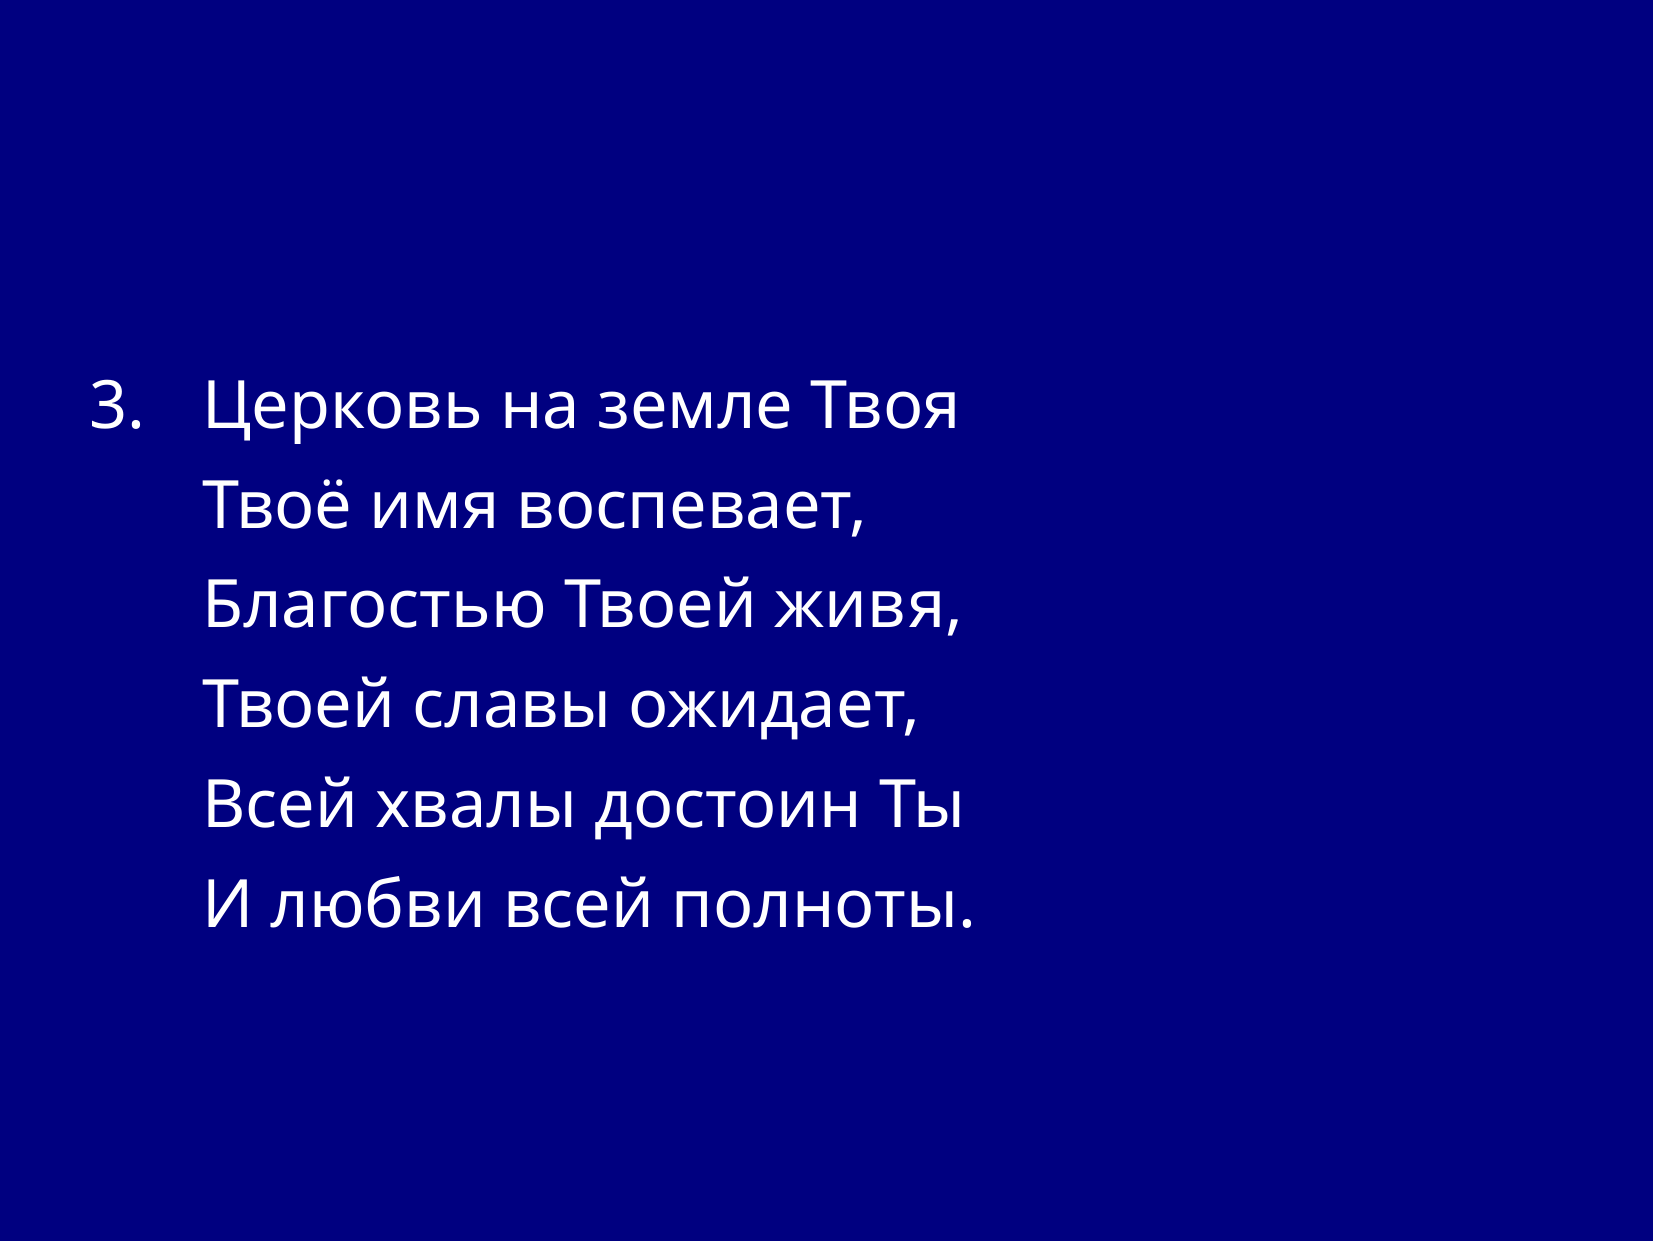

3.	Церковь на земле Твоя
	Твоё имя воспевает,
	Благостью Твоей живя,
	Твоей славы ожидает,
	Всей хвалы достоин Ты
	И любви всей полноты.